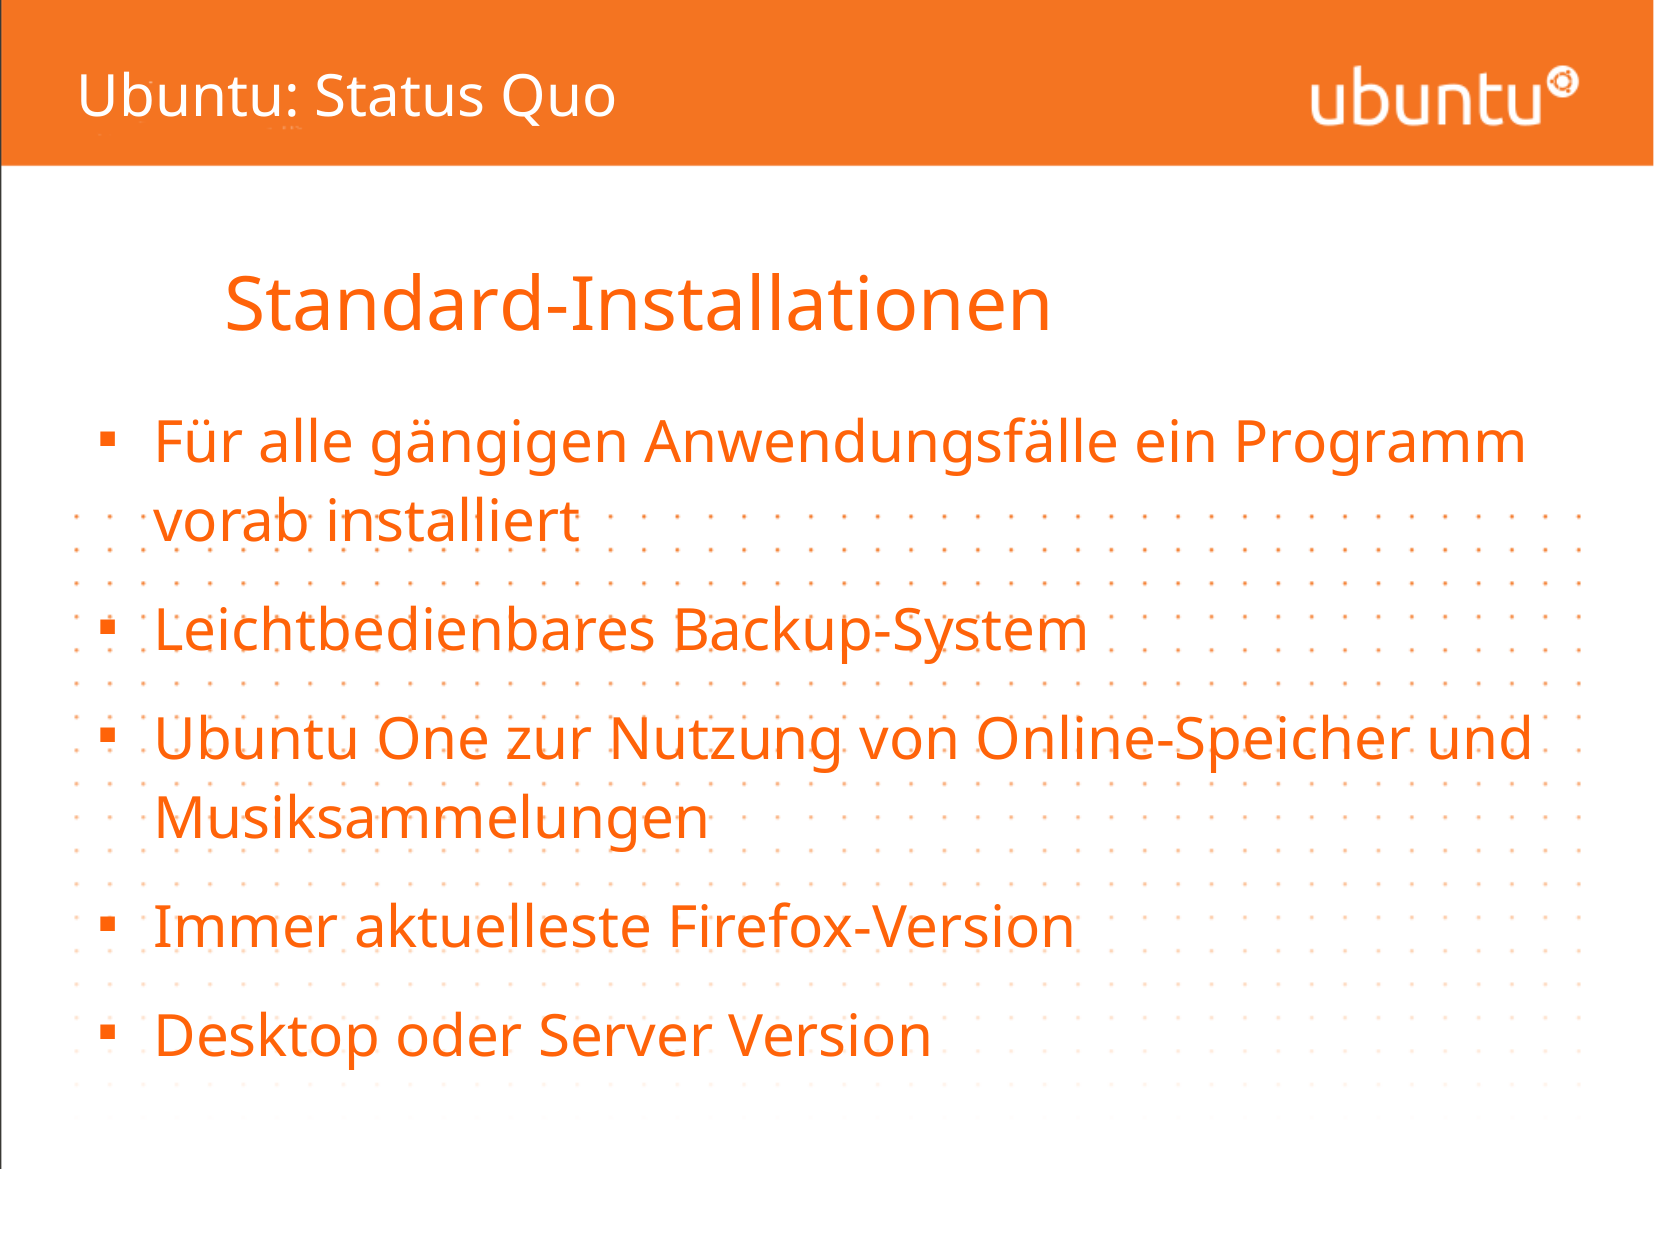

# Ubuntu: Status Quo
Standard-Installationen
Für alle gängigen Anwendungsfälle ein Programm vorab installiert
Leichtbedienbares Backup-System
Ubuntu One zur Nutzung von Online-Speicher und Musiksammelungen
Immer aktuelleste Firefox-Version
Desktop oder Server Version